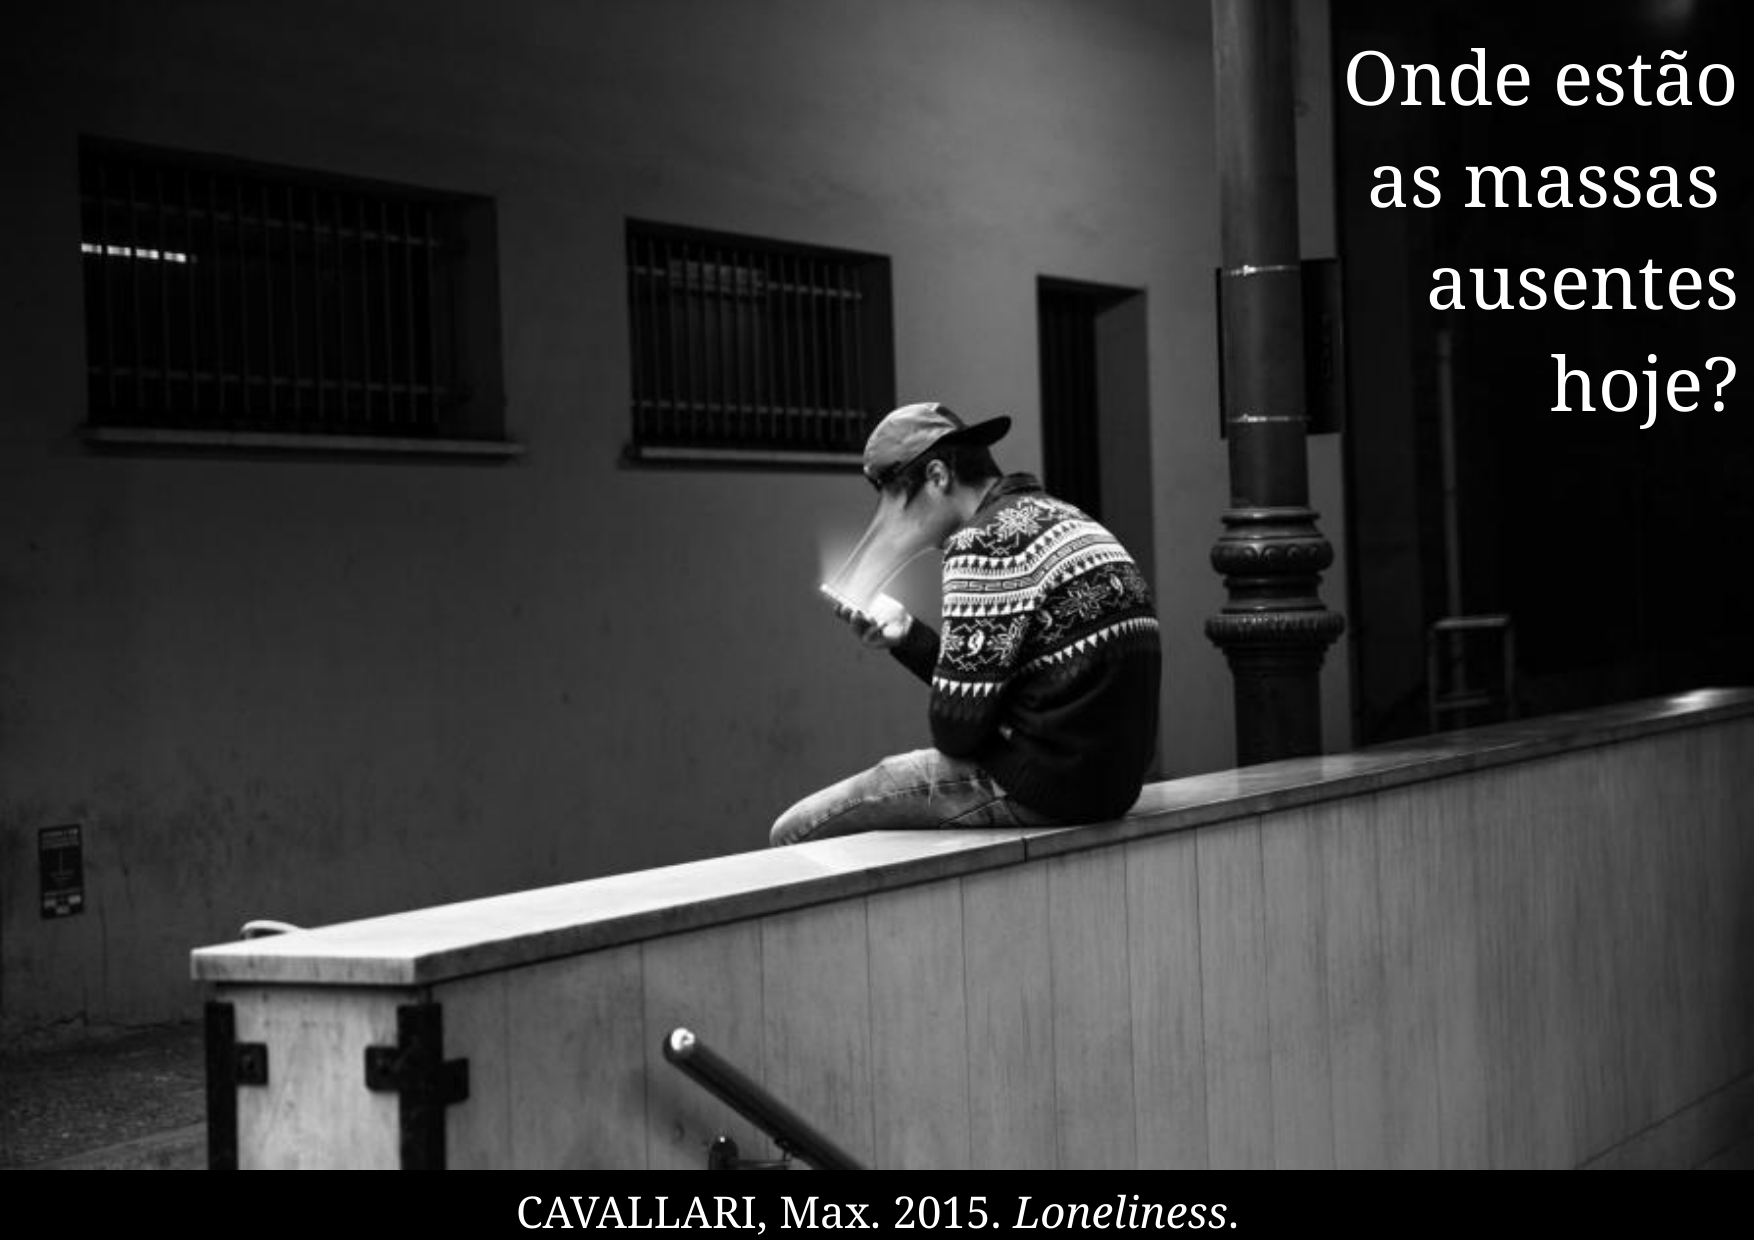

Onde estão
as massas
ausentes
hoje?
CAVALLARI, Max. 2015. Loneliness.